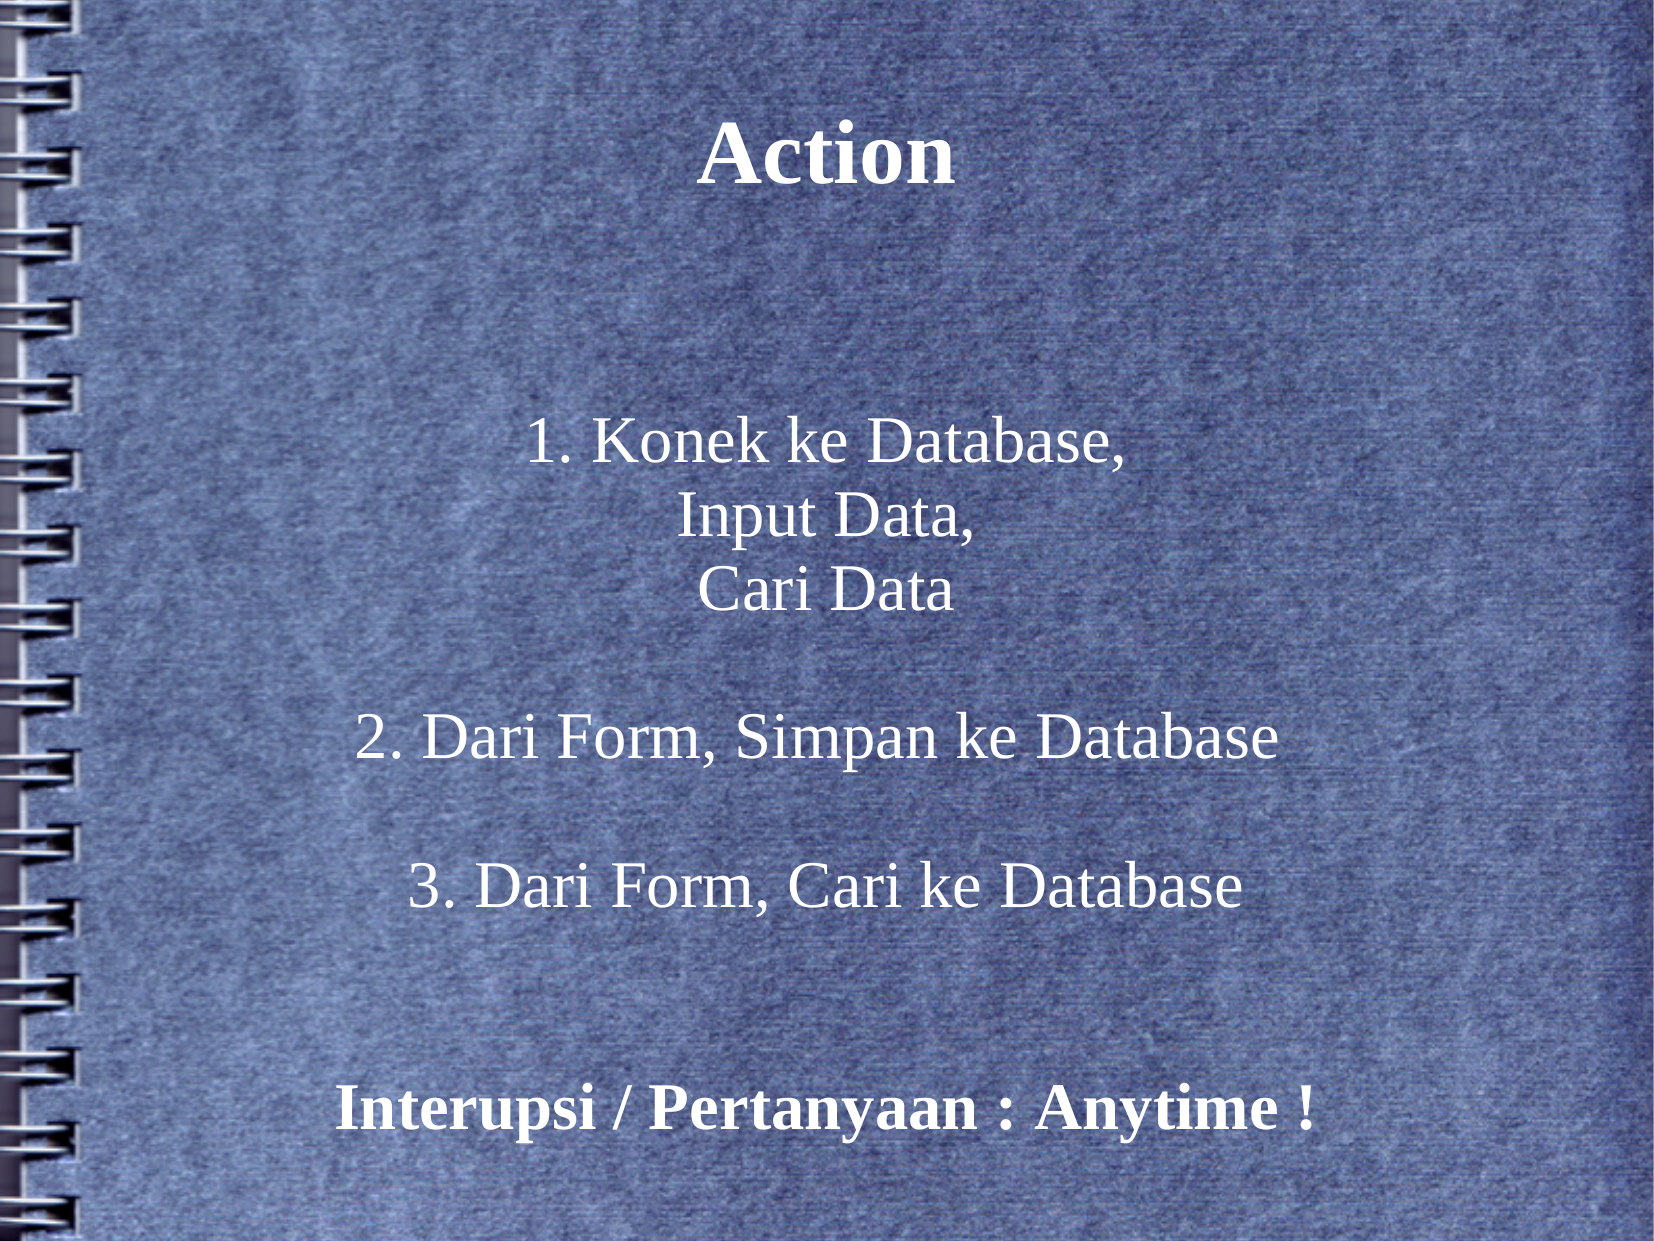

# Action
1. Konek ke Database,
Input Data,
Cari Data
2. Dari Form, Simpan ke Database
3. Dari Form, Cari ke Database
Interupsi / Pertanyaan : Anytime !